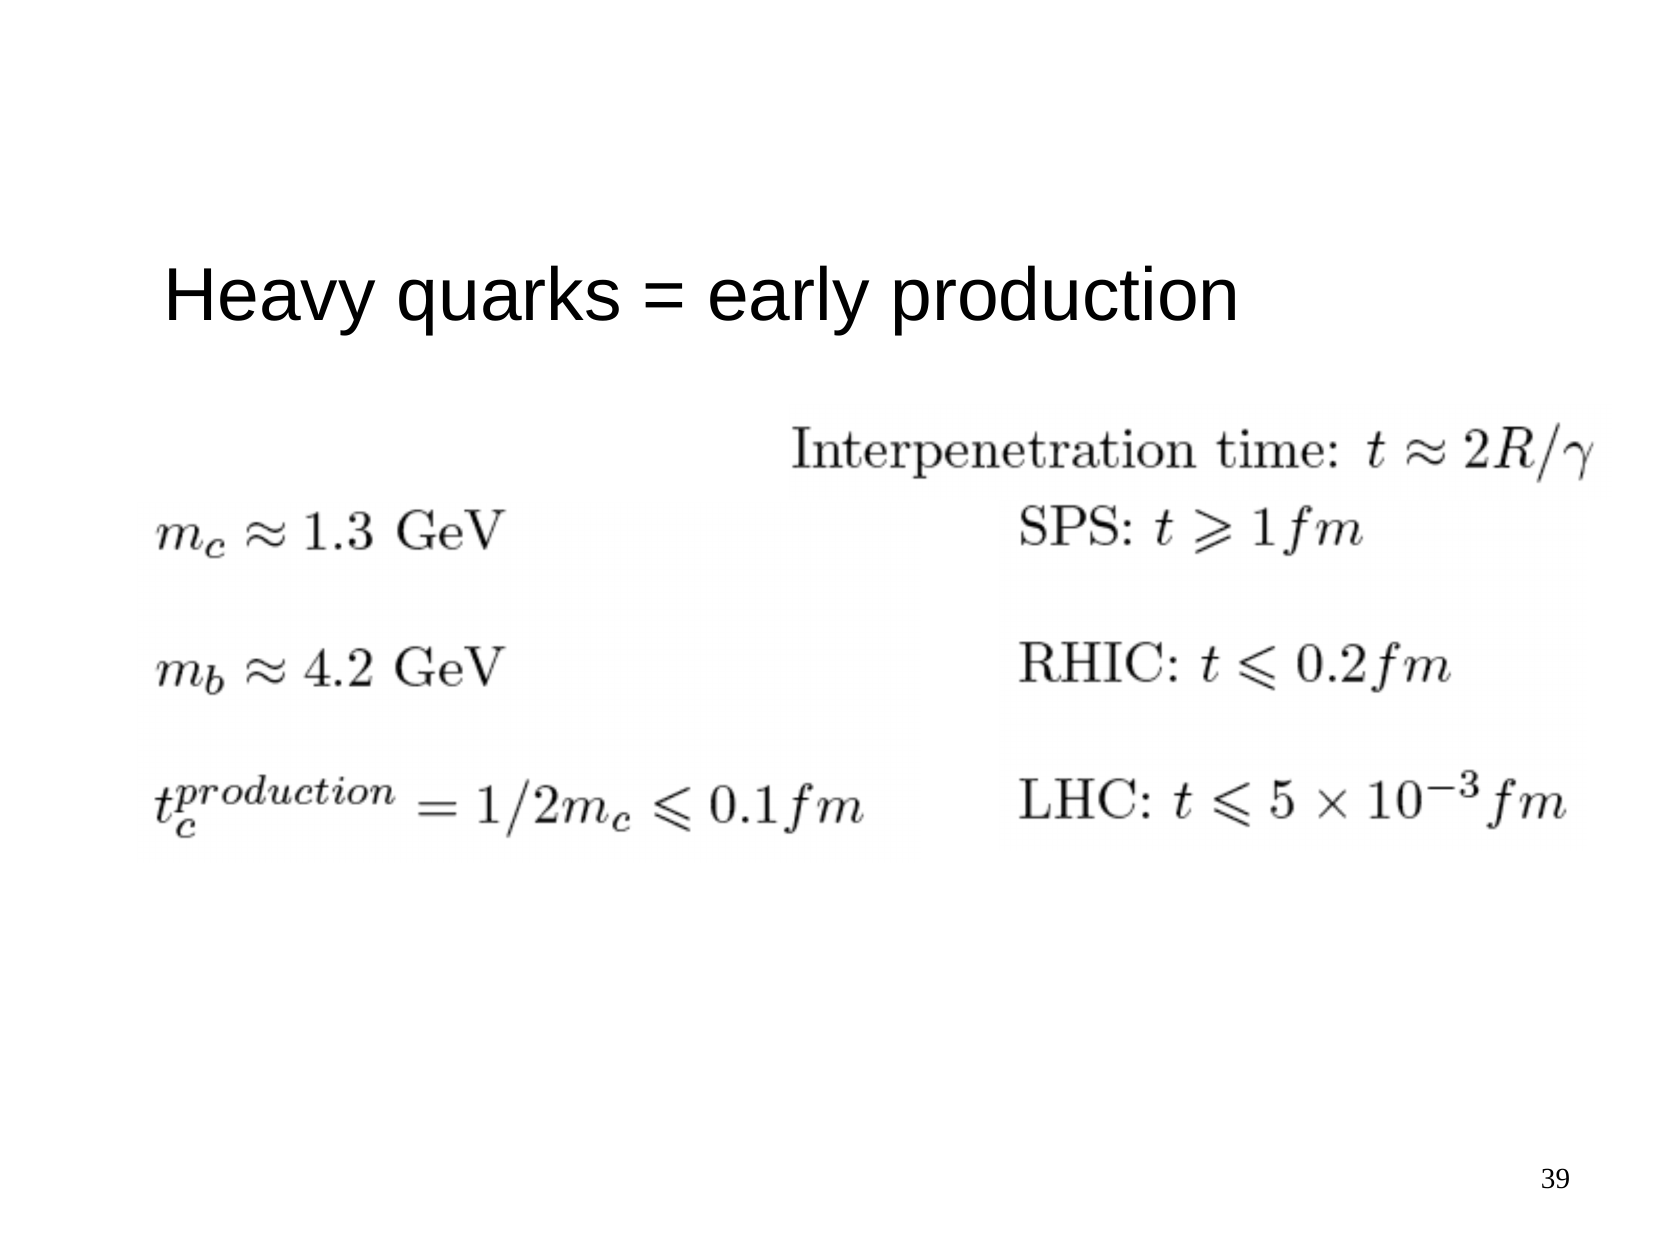

# Heavy quarks = early production
39